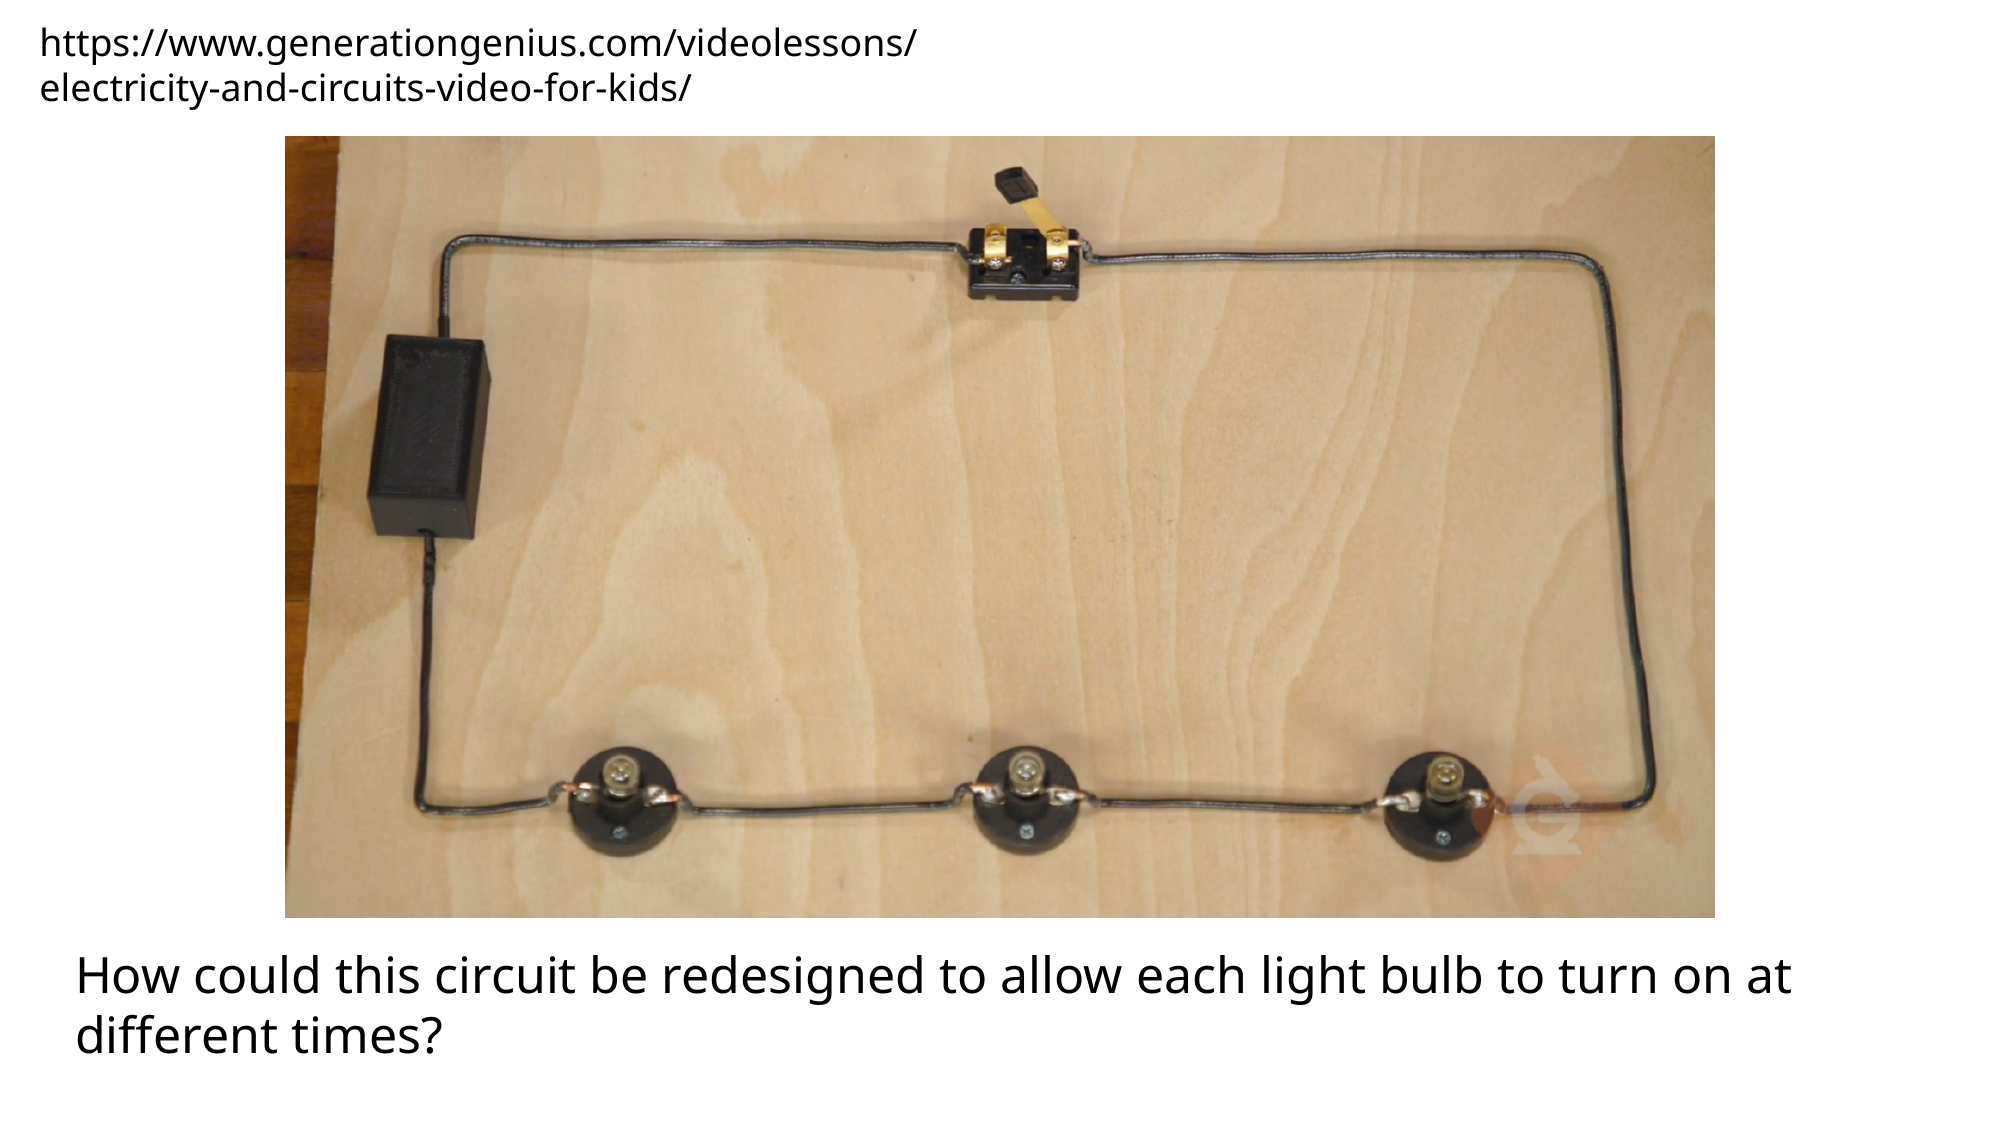

https://www.generationgenius.com/videolessons/electricity-and-circuits-video-for-kids/
How could this circuit be redesigned to allow each light bulb to turn on at different times?